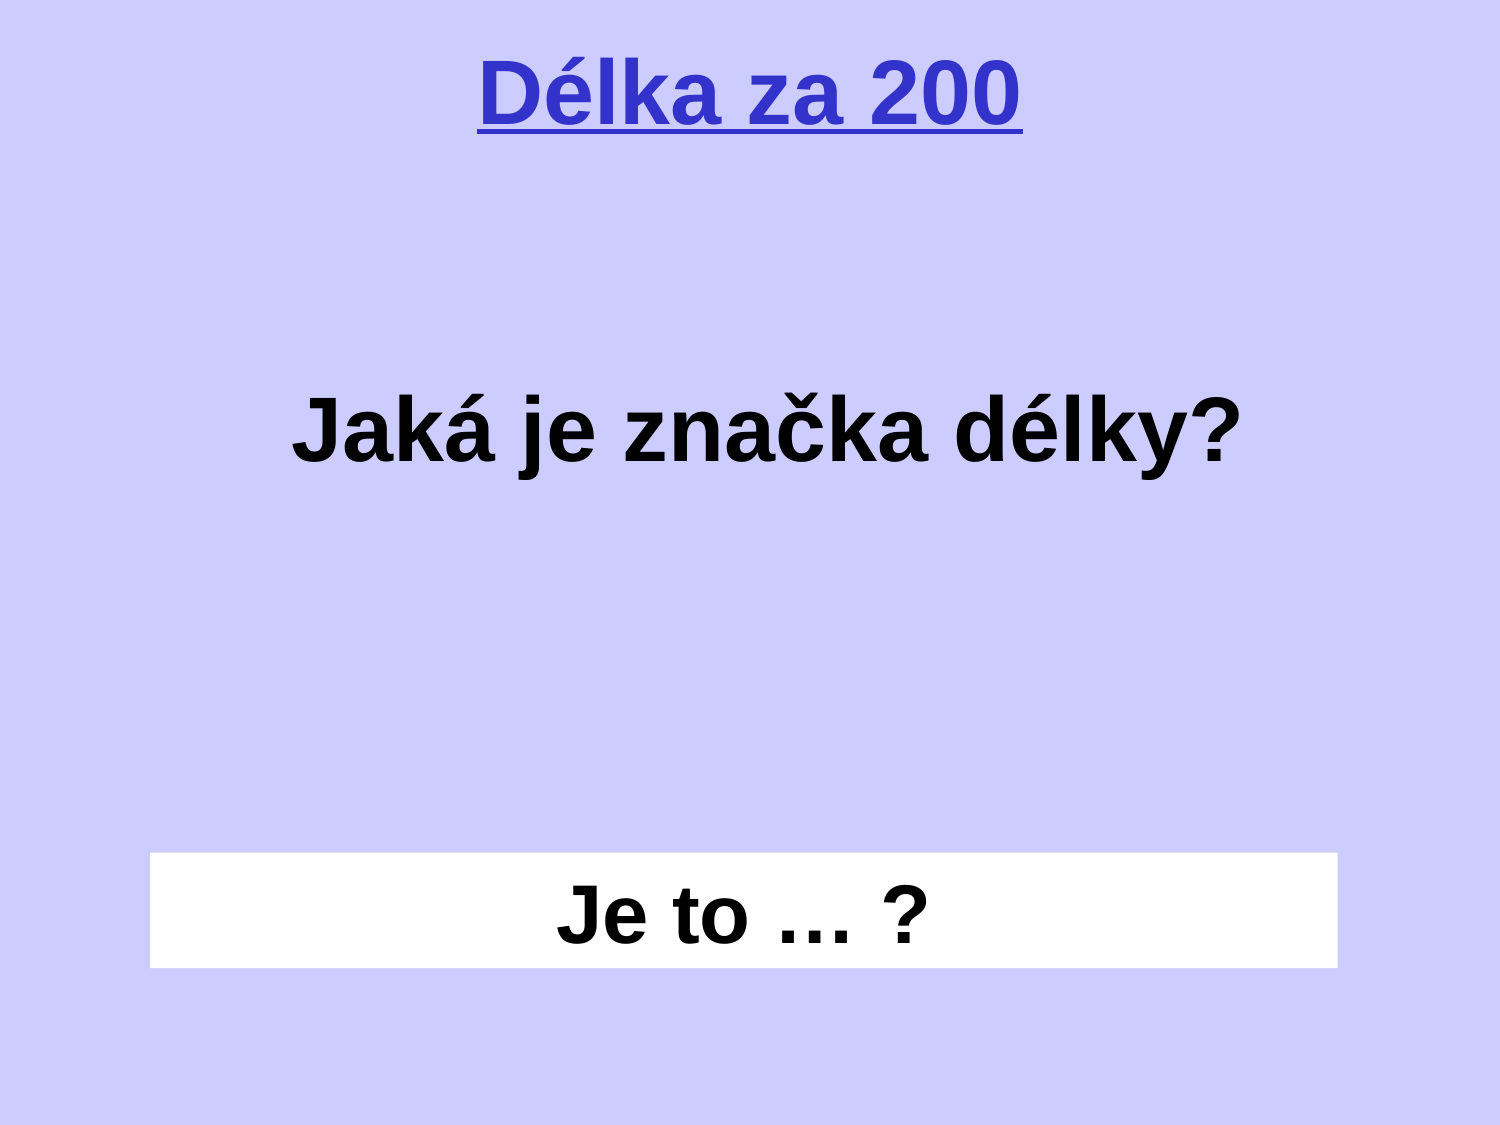

Délka za 200
Jaká je značka délky?
Je to … ?